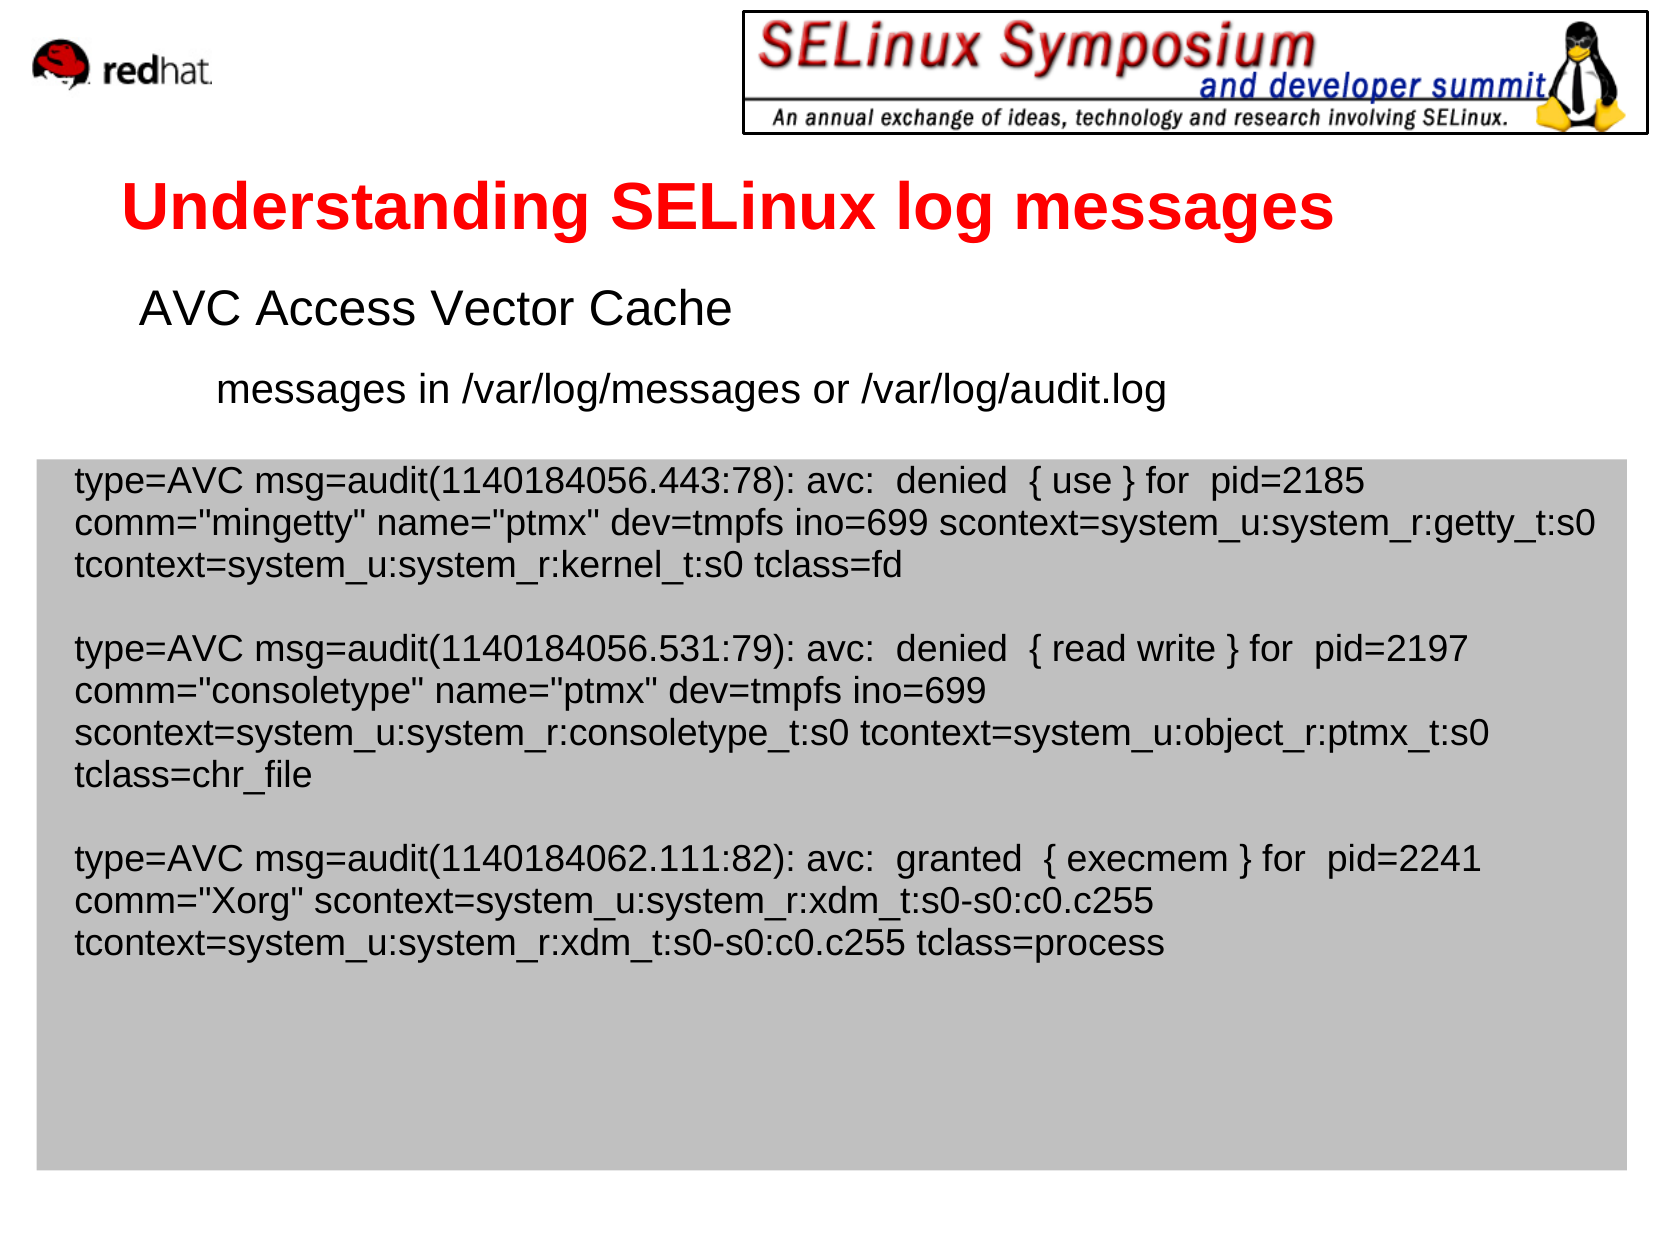

# Understanding SELinux log messages
AVC Access Vector Cache
messages in /var/log/messages or /var/log/audit.log
type=AVC msg=audit(1140184056.443:78): avc: denied { use } for pid=2185 comm="mingetty" name="ptmx" dev=tmpfs ino=699 scontext=system_u:system_r:getty_t:s0 tcontext=system_u:system_r:kernel_t:s0 tclass=fd
type=AVC msg=audit(1140184056.531:79): avc: denied { read write } for pid=2197 comm="consoletype" name="ptmx" dev=tmpfs ino=699 scontext=system_u:system_r:consoletype_t:s0 tcontext=system_u:object_r:ptmx_t:s0 tclass=chr_file
type=AVC msg=audit(1140184062.111:82): avc: granted { execmem } for pid=2241 comm="Xorg" scontext=system_u:system_r:xdm_t:s0-s0:c0.c255 tcontext=system_u:system_r:xdm_t:s0-s0:c0.c255 tclass=process